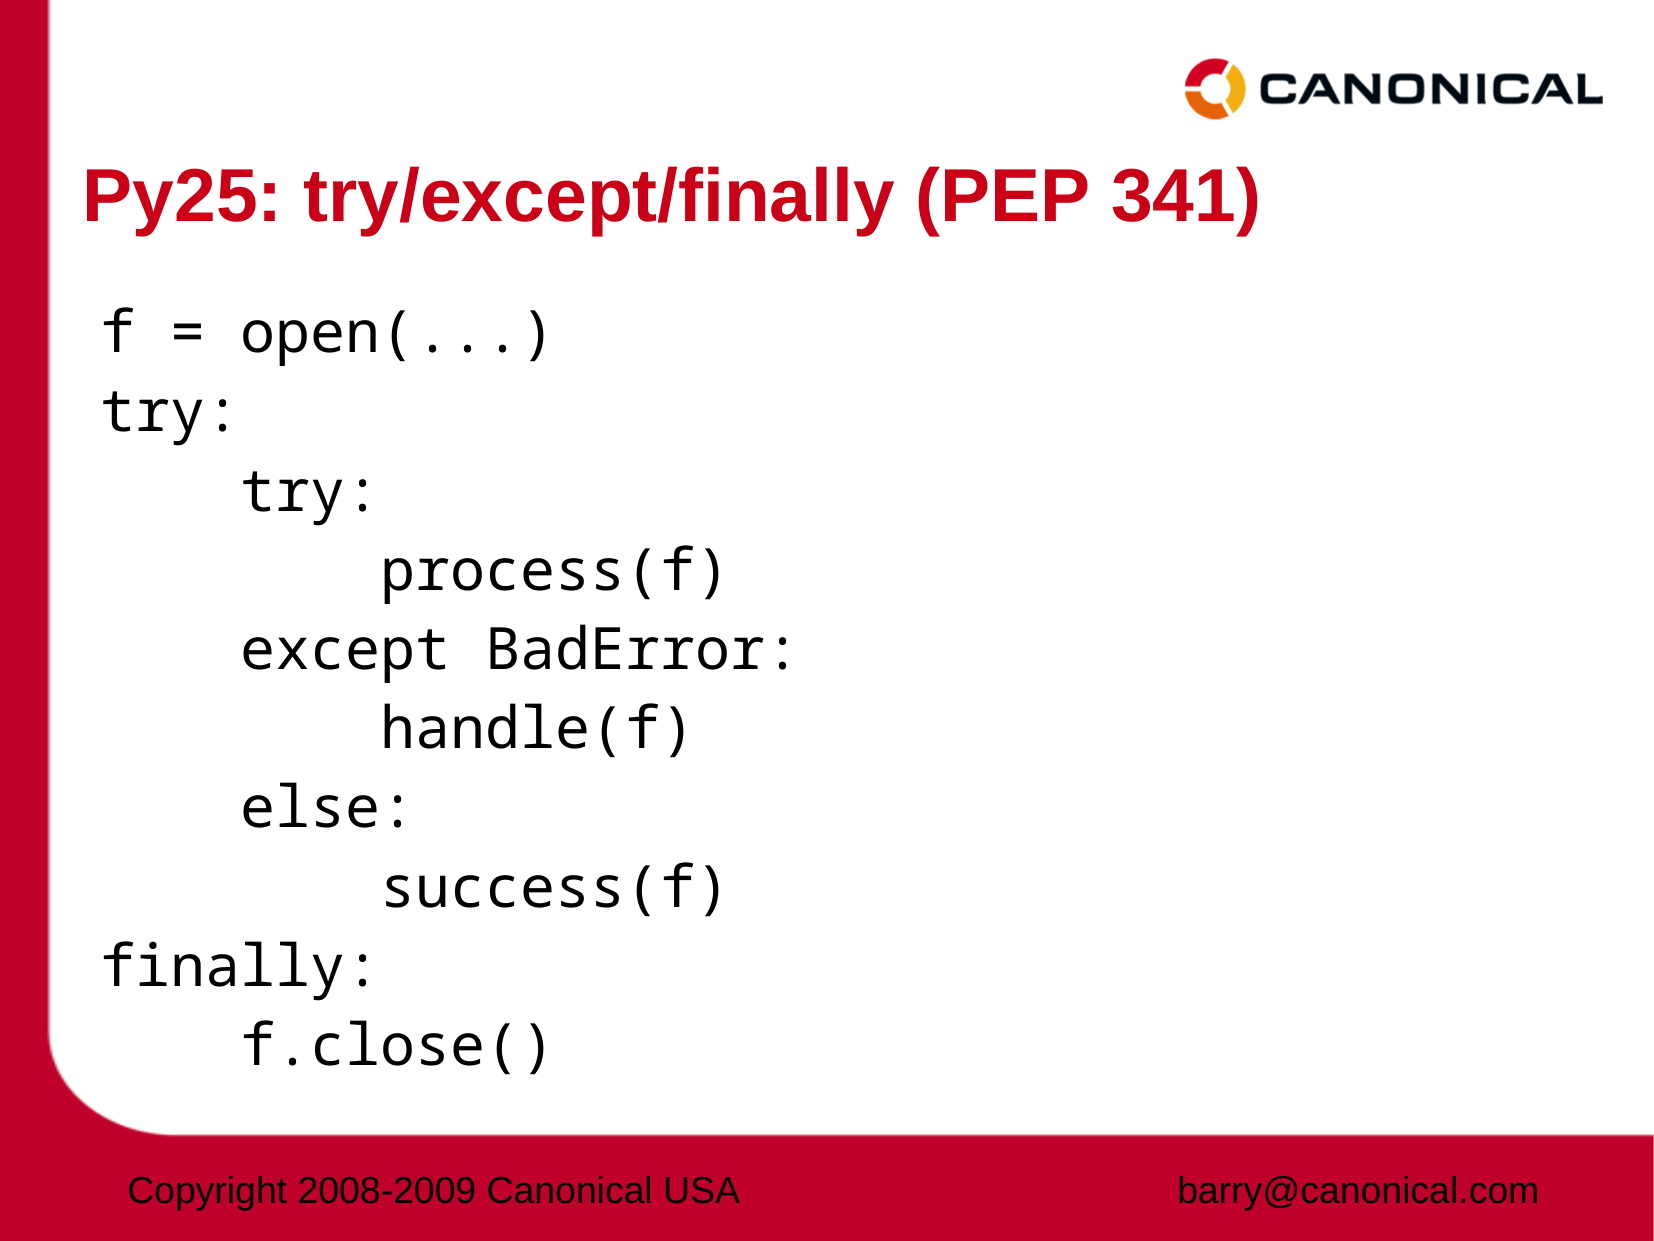

# Py25: try/except/finally (PEP 341)
f = open(...)
try:
 try:
 process(f)
 except BadError:
 handle(f)
 else:
 success(f)
finally:
 f.close()